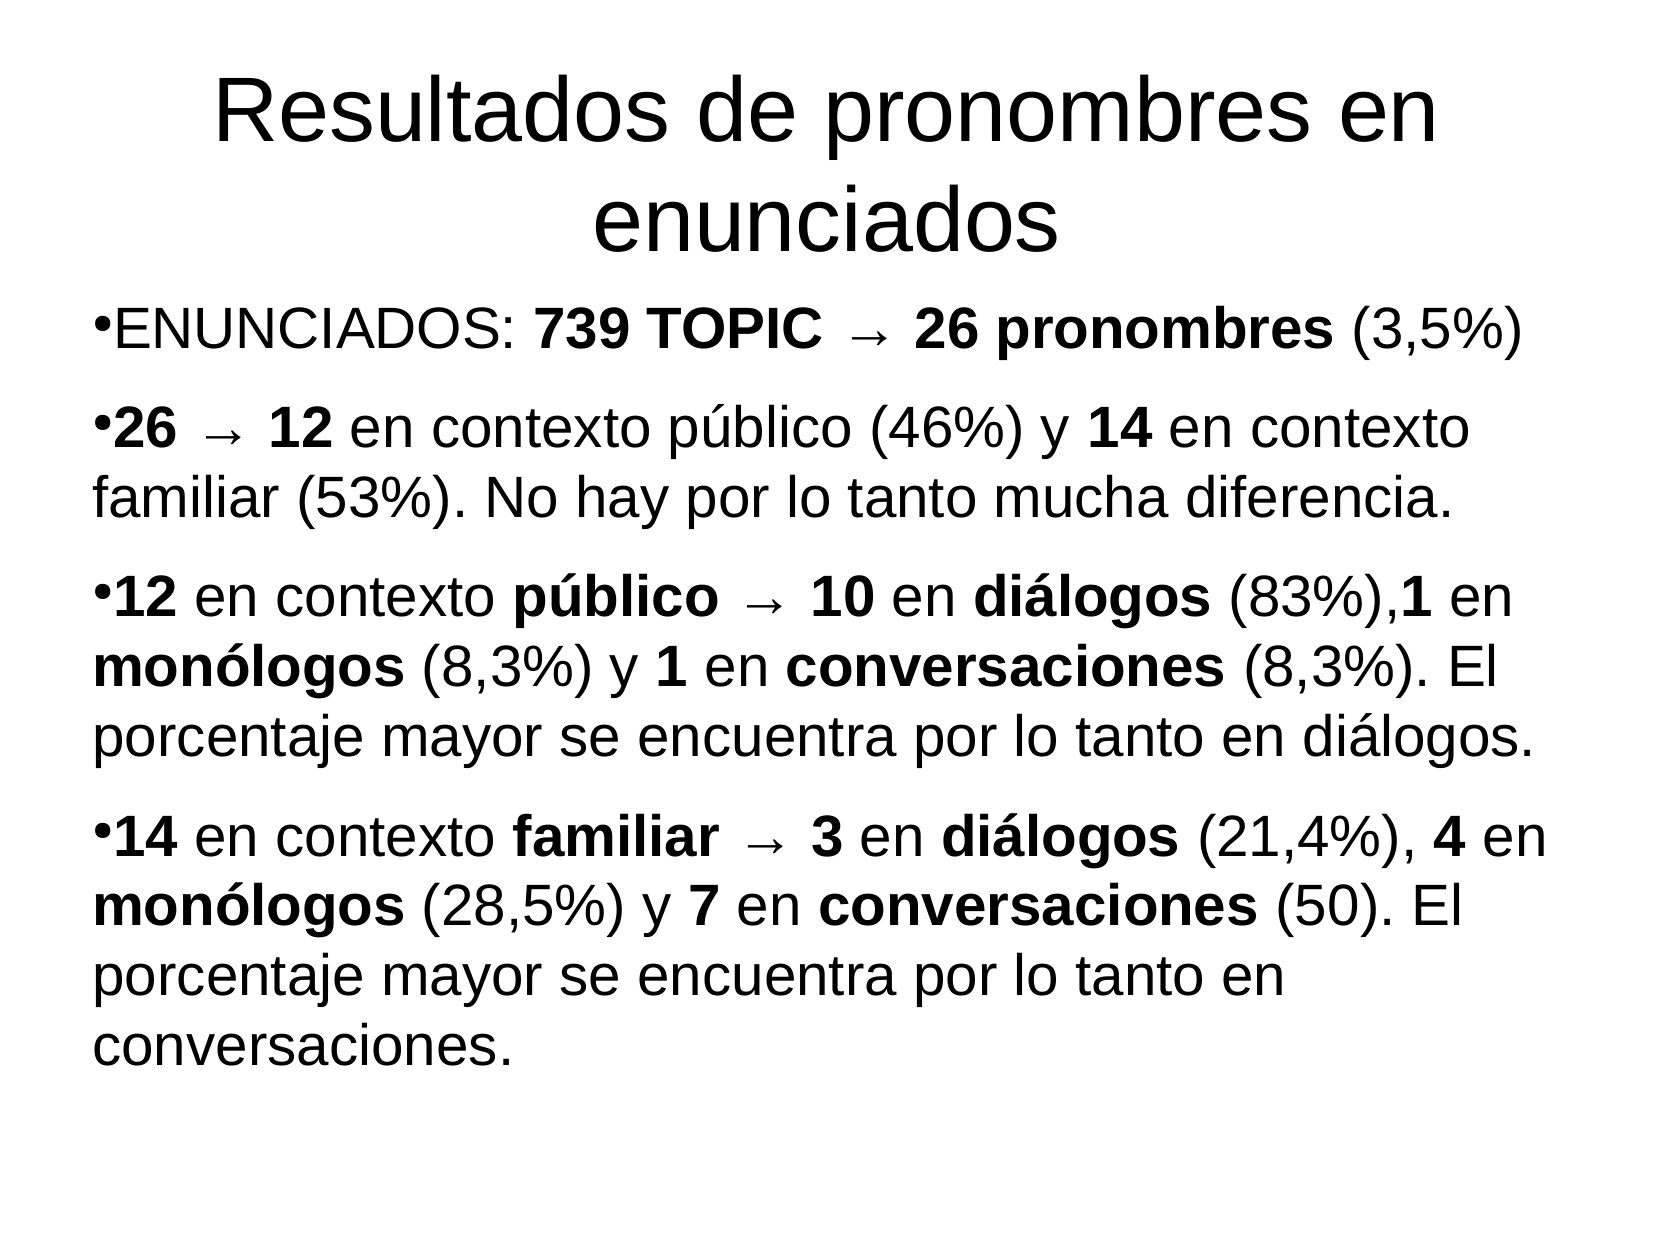

# Resultados de pronombres en enunciados
ENUNCIADOS: 739 TOPIC → 26 pronombres (3,5%)
26 → 12 en contexto público (46%) y 14 en contexto familiar (53%). No hay por lo tanto mucha diferencia.
12 en contexto público → 10 en diálogos (83%),1 en monólogos (8,3%) y 1 en conversaciones (8,3%). El porcentaje mayor se encuentra por lo tanto en diálogos.
14 en contexto familiar → 3 en diálogos (21,4%), 4 en monólogos (28,5%) y 7 en conversaciones (50). El porcentaje mayor se encuentra por lo tanto en conversaciones.